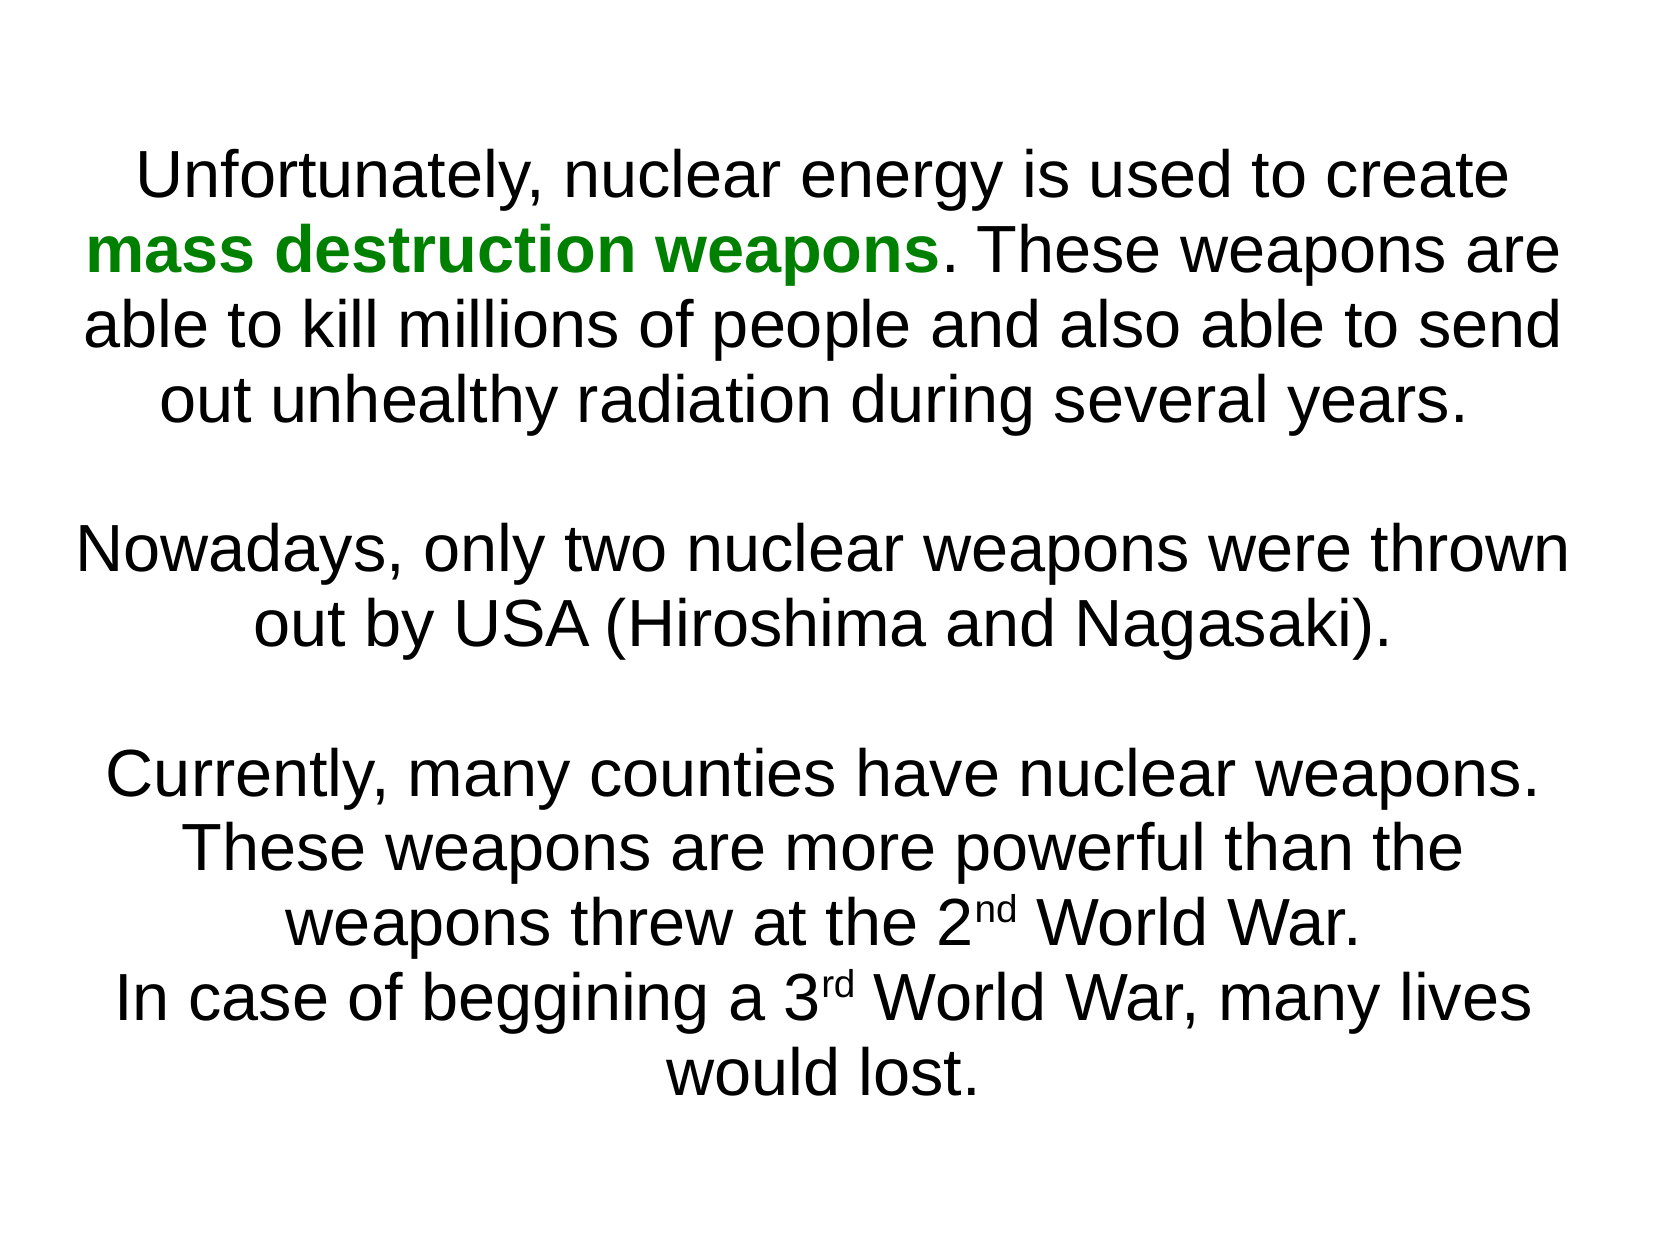

# Unfortunately, nuclear energy is used to create mass destruction weapons. These weapons are able to kill millions of people and also able to send out unhealthy radiation during several years.
Nowadays, only two nuclear weapons were thrown out by USA (Hiroshima and Nagasaki).
Currently, many counties have nuclear weapons. These weapons are more powerful than the weapons threw at the 2nd World War.
In case of beggining a 3rd World War, many lives would lost.